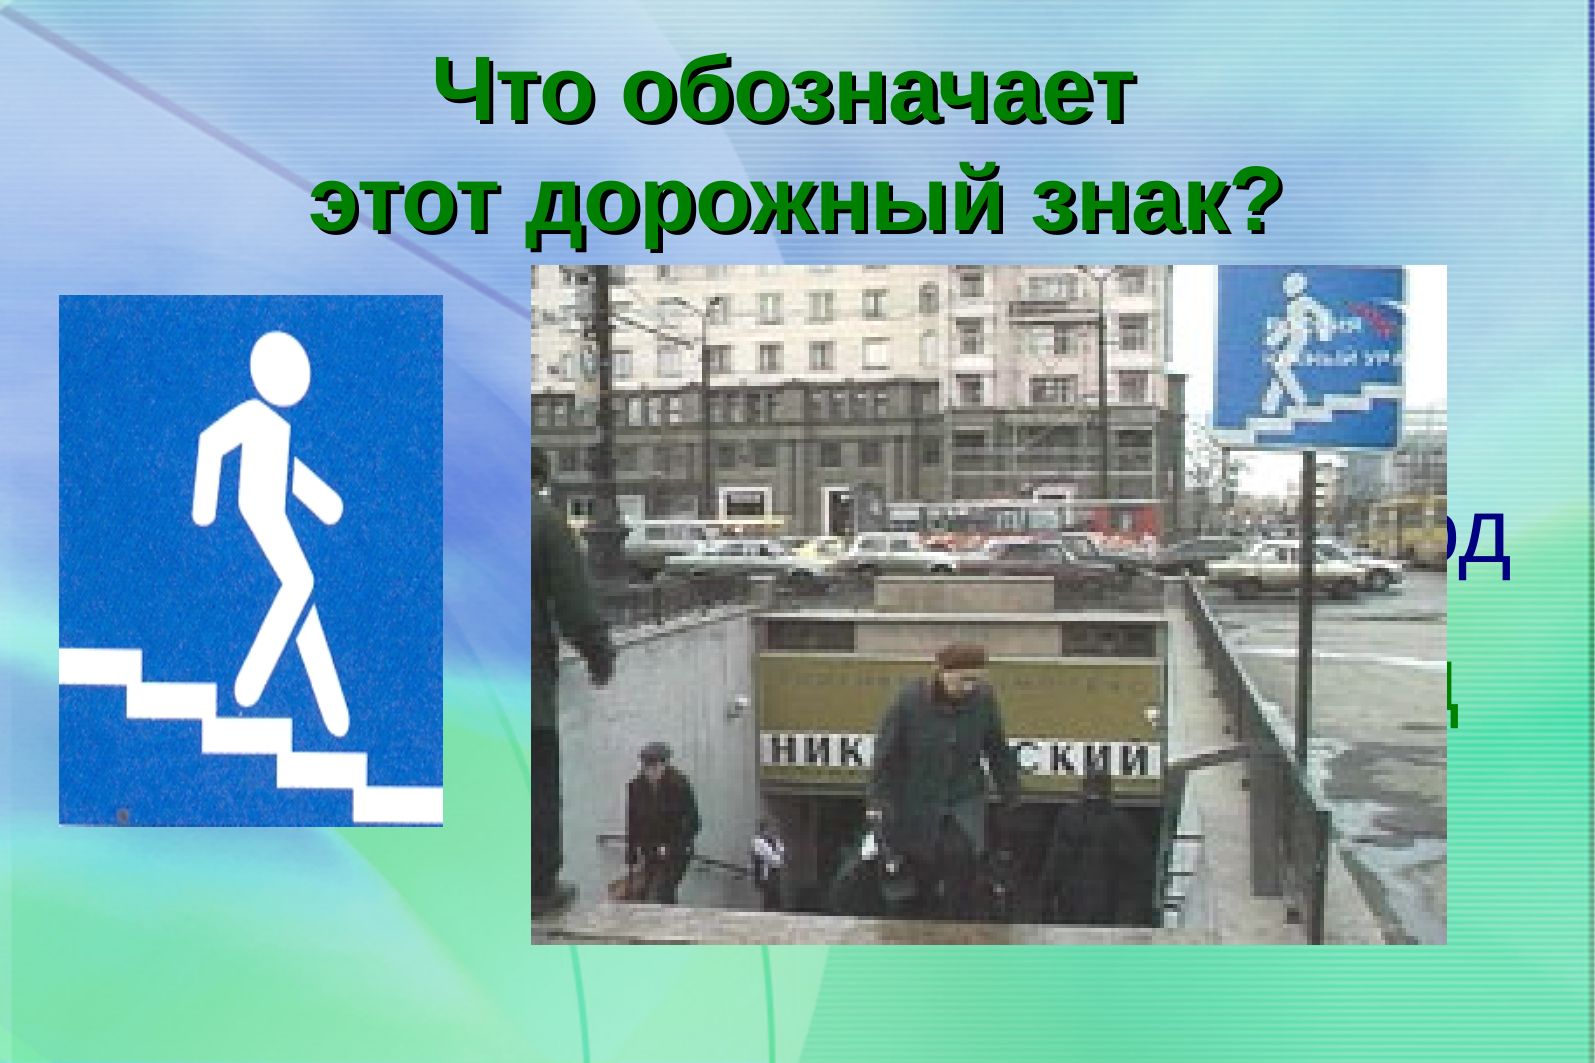

# Что обозначает этот дорожный знак?
1. Лестница
2. Подземный переход
3. Наземный переход
4. Вход в подвал